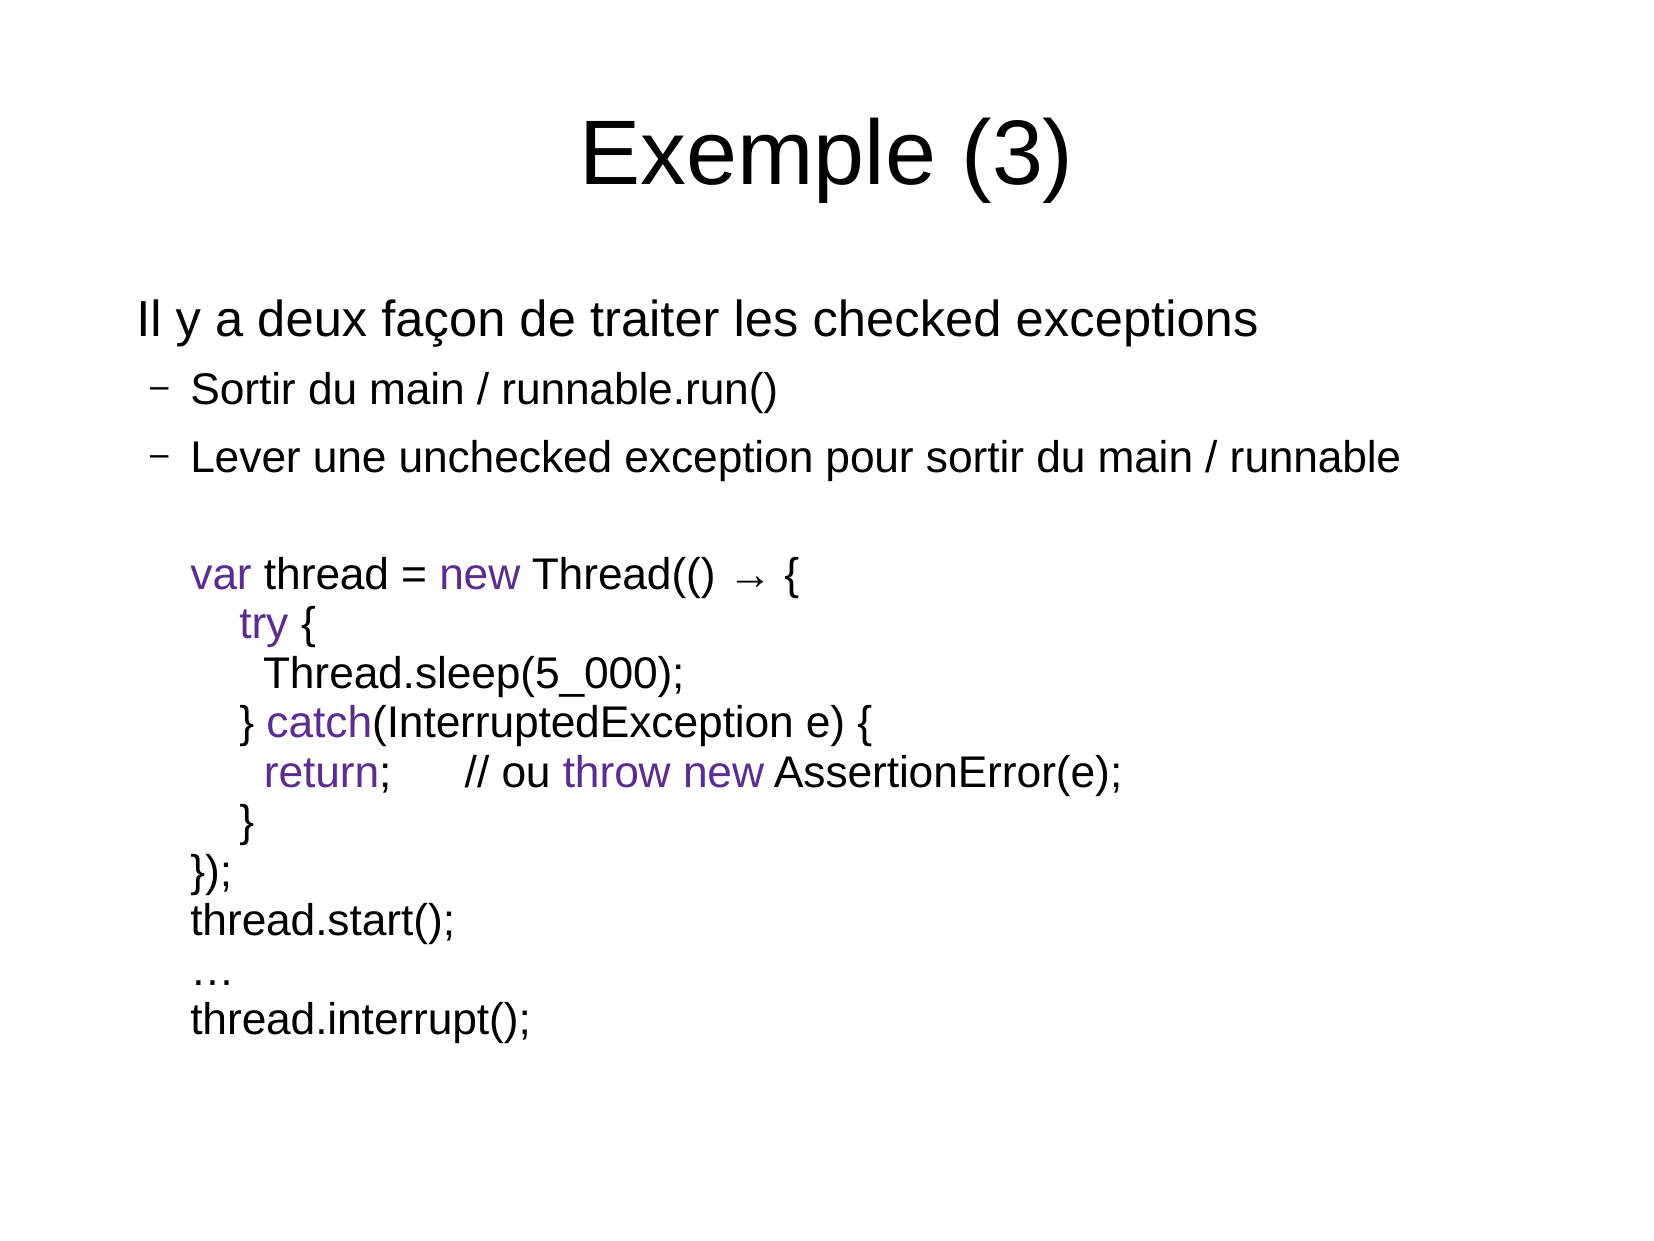

# Exemple (3)
Il y a deux façon de traiter les checked exceptions
Sortir du main / runnable.run()
Lever une unchecked exception pour sortir du main / runnable
var thread = new Thread(() → {
 try {
 Thread.sleep(5_000);
 } catch(InterruptedException e) {
 return; // ou throw new AssertionError(e);
 }
});
thread.start();
…
thread.interrupt();